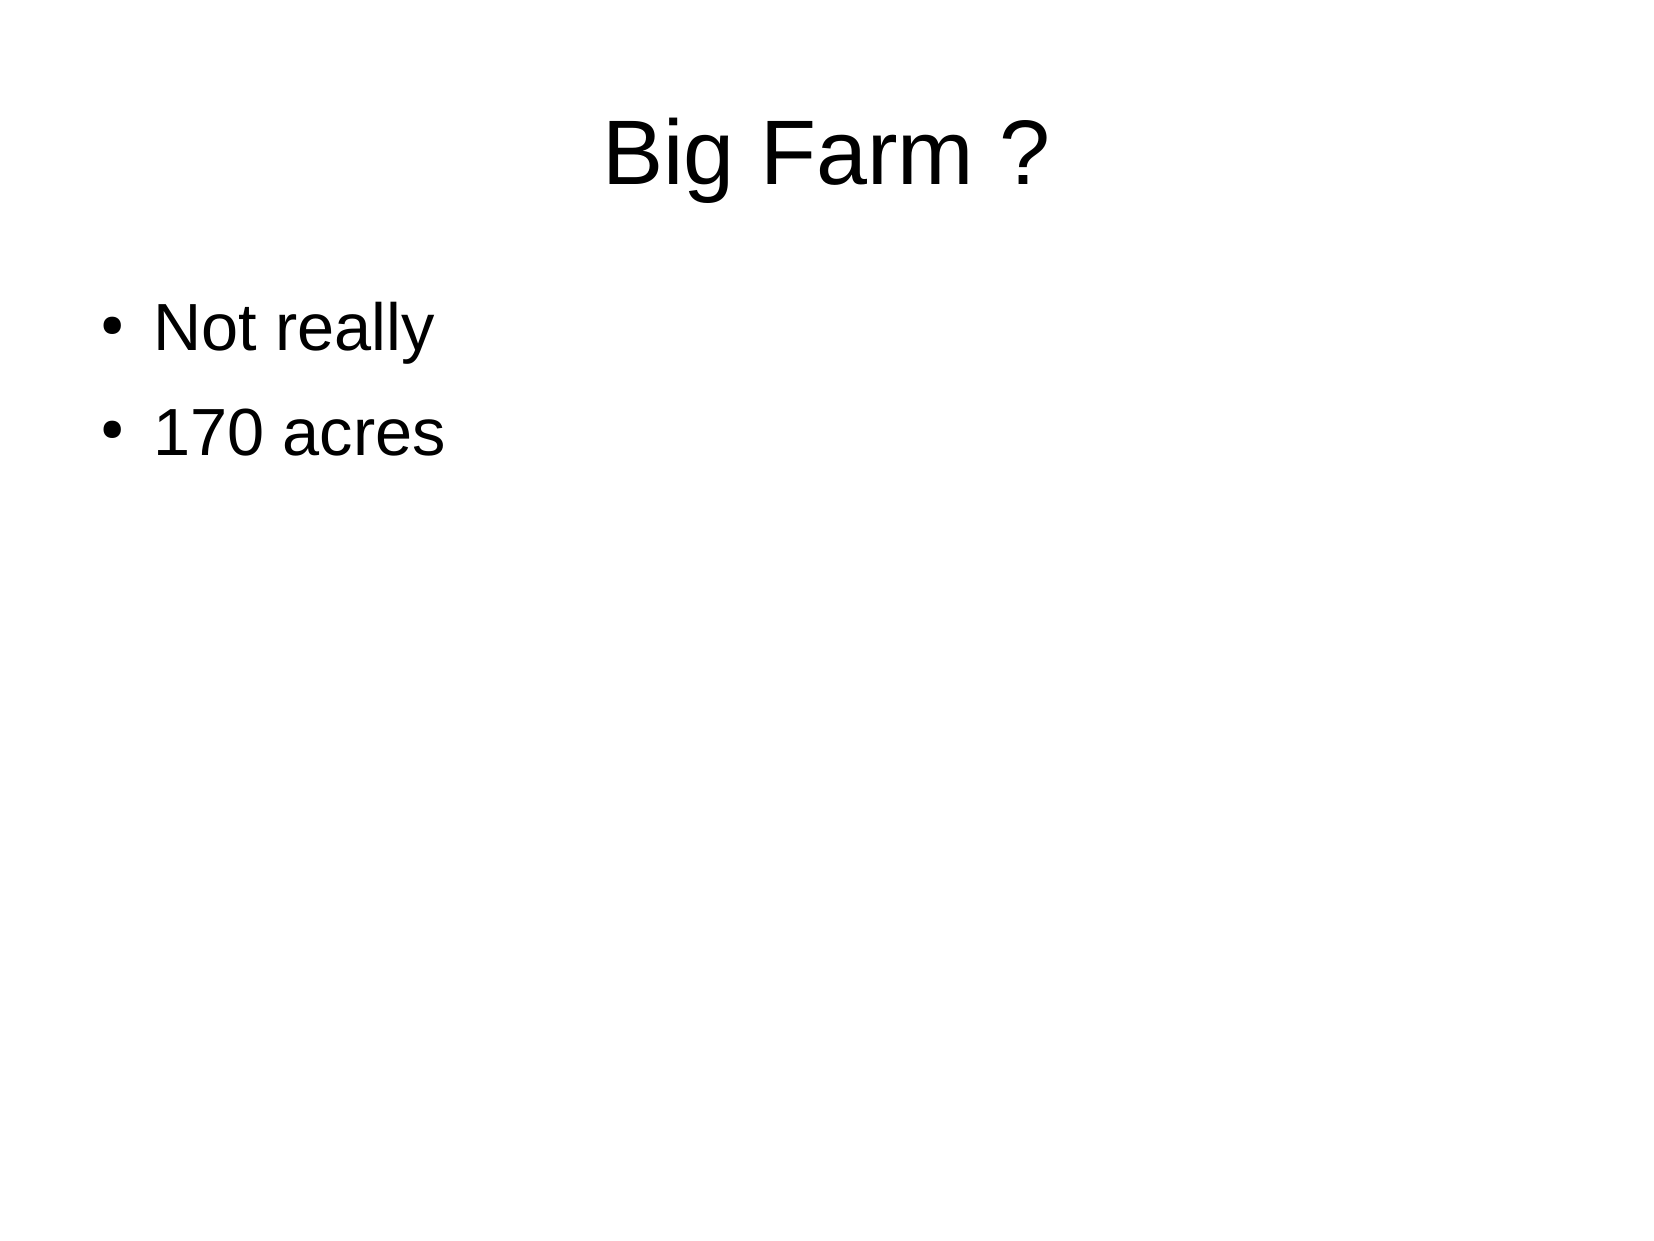

# Big Farm ?
Not really
170 acres